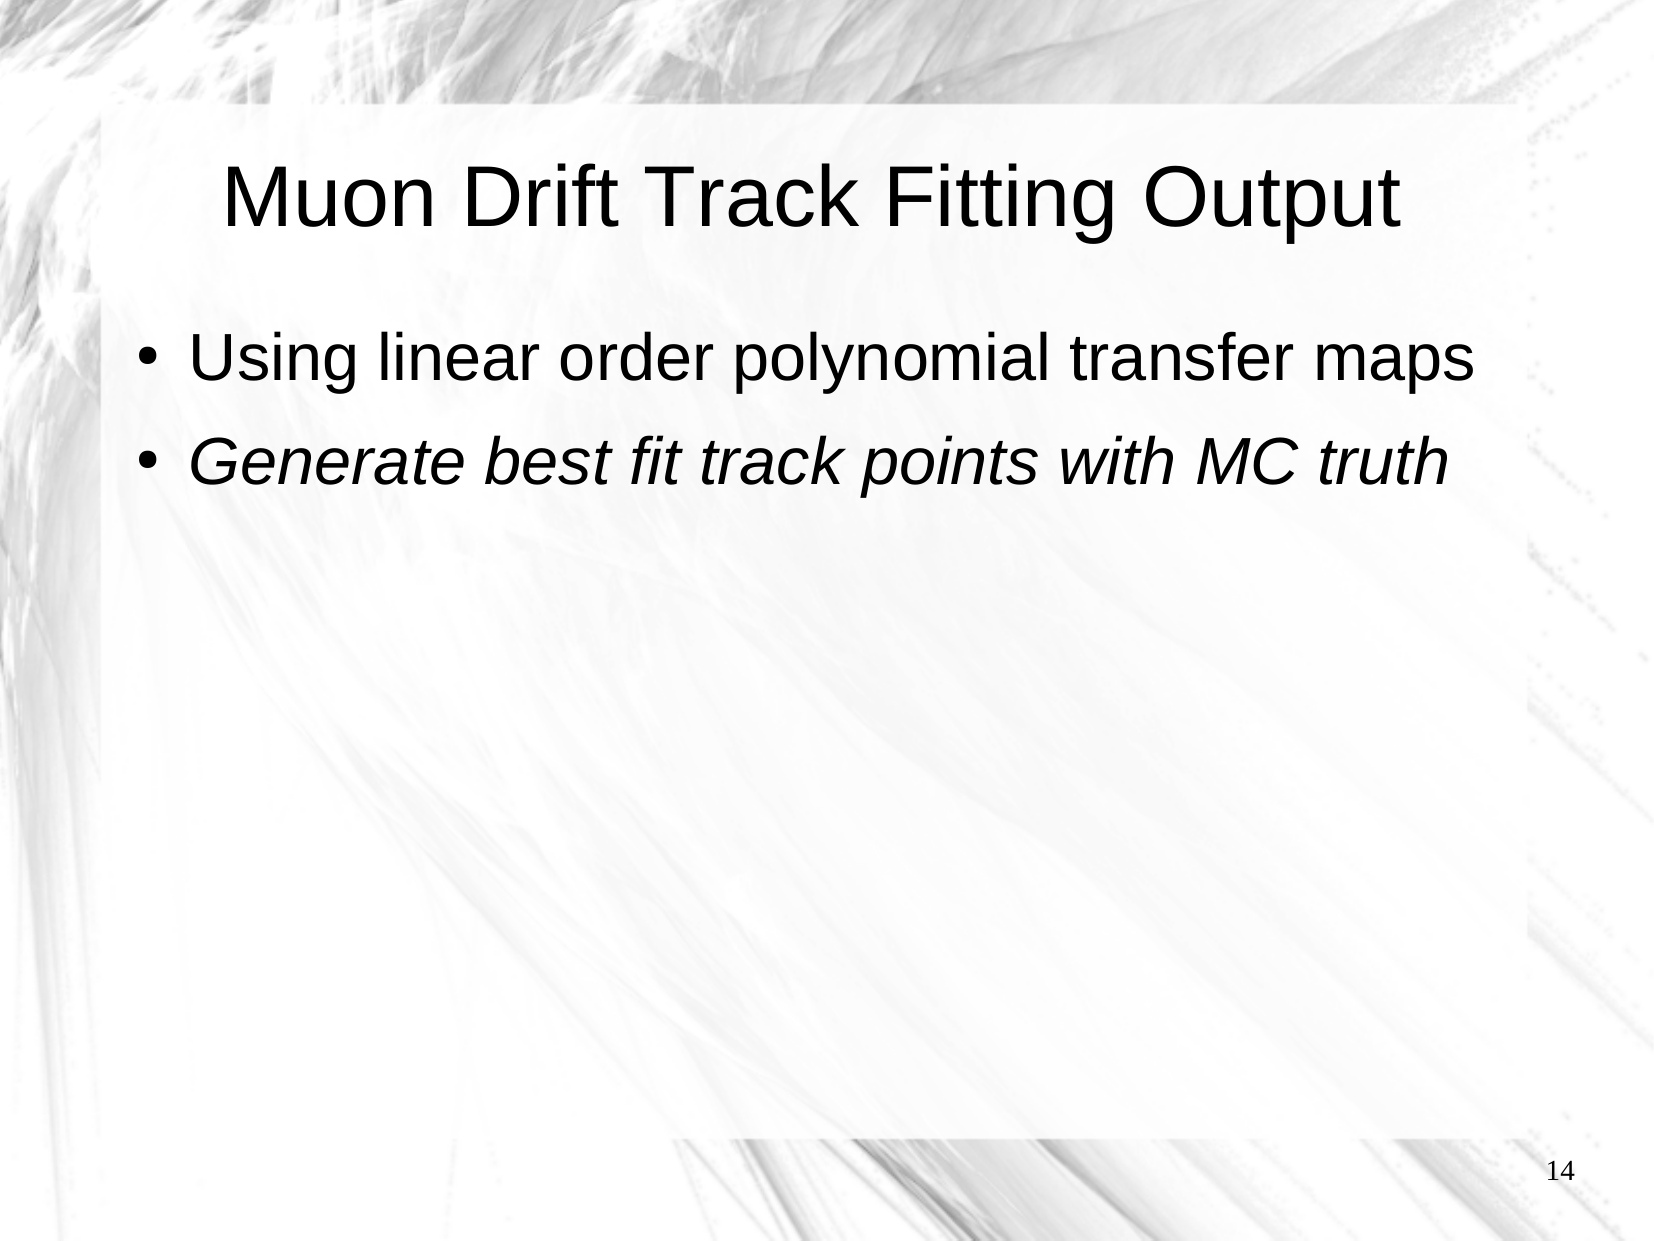

# Muon Drift Track Fitting Output
Using linear order polynomial transfer maps
Generate best fit track points with MC truth
14